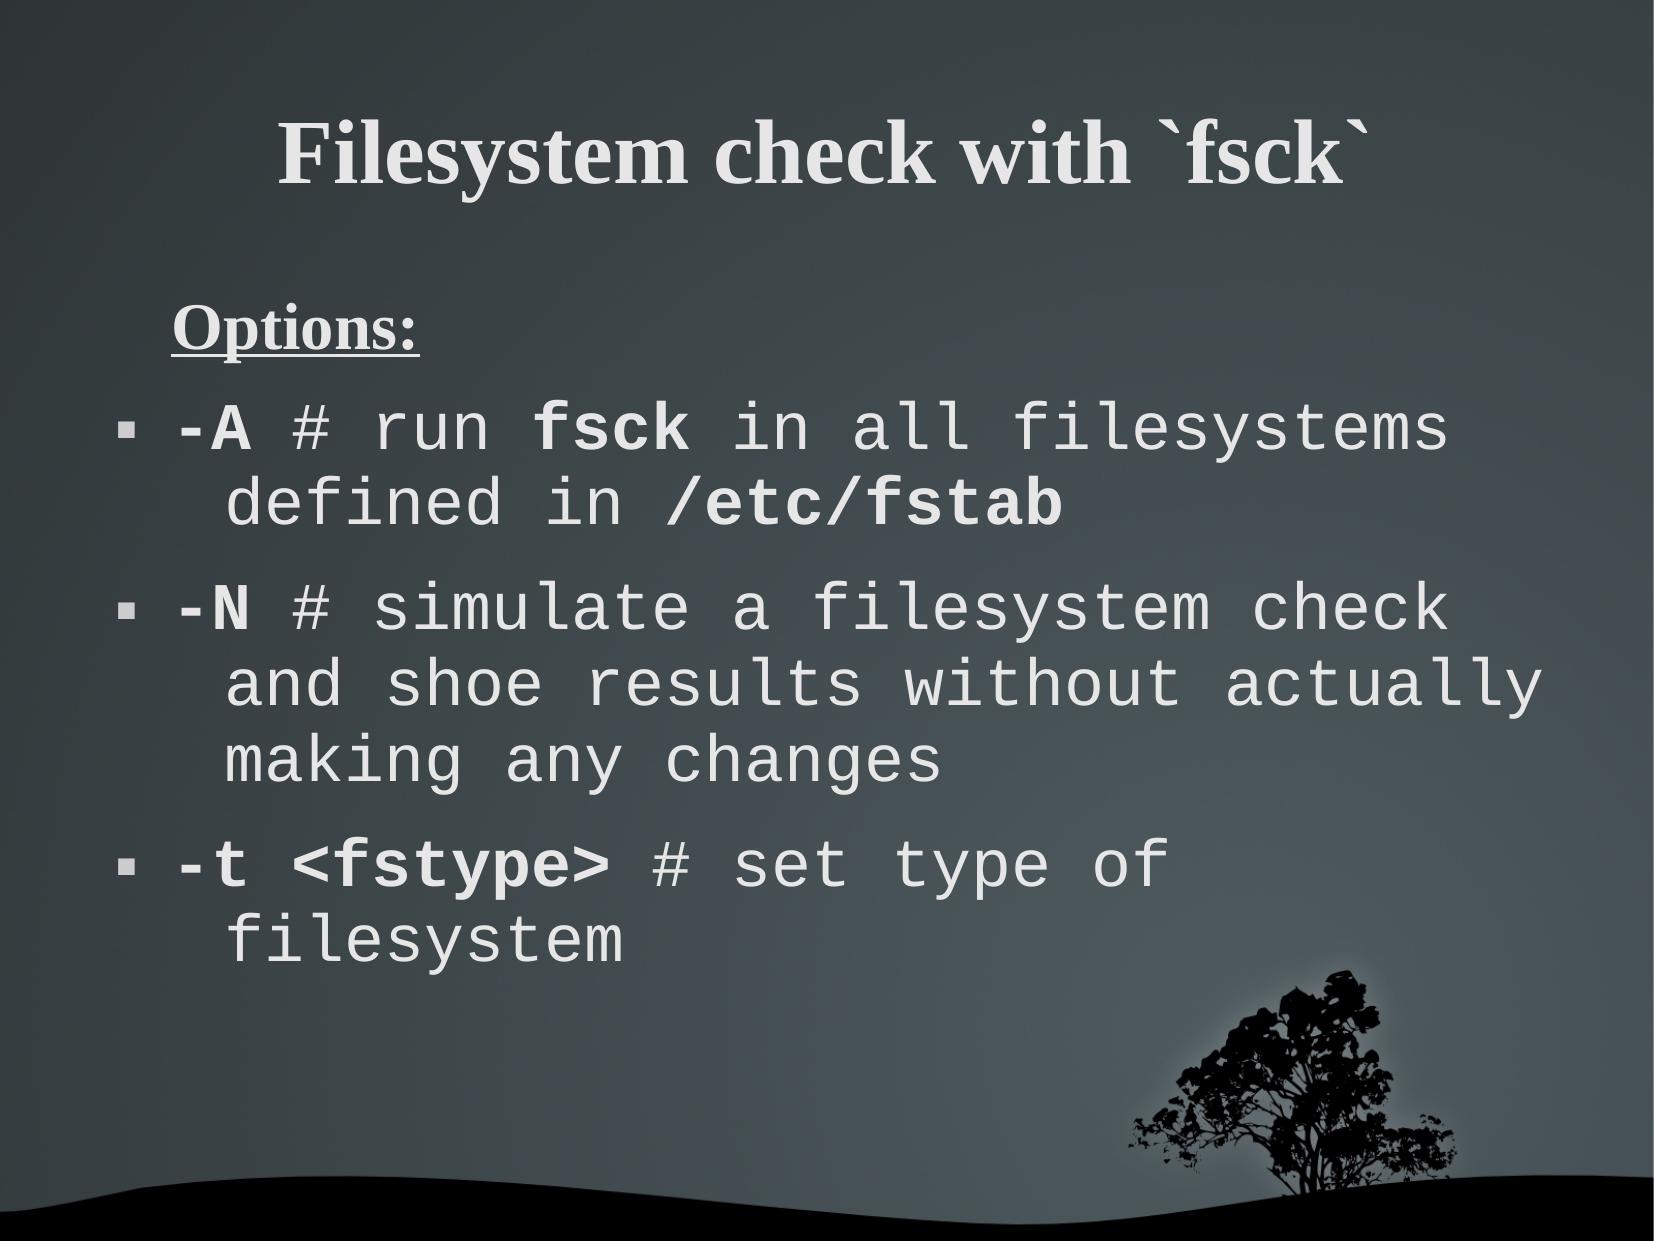

Filesystem check with `fsck`
# Options:
-A # run fsck in all filesystems defined in /etc/fstab
-N # simulate a filesystem check and shoe results without actually making any changes
-t <fstype> # set type of filesystem